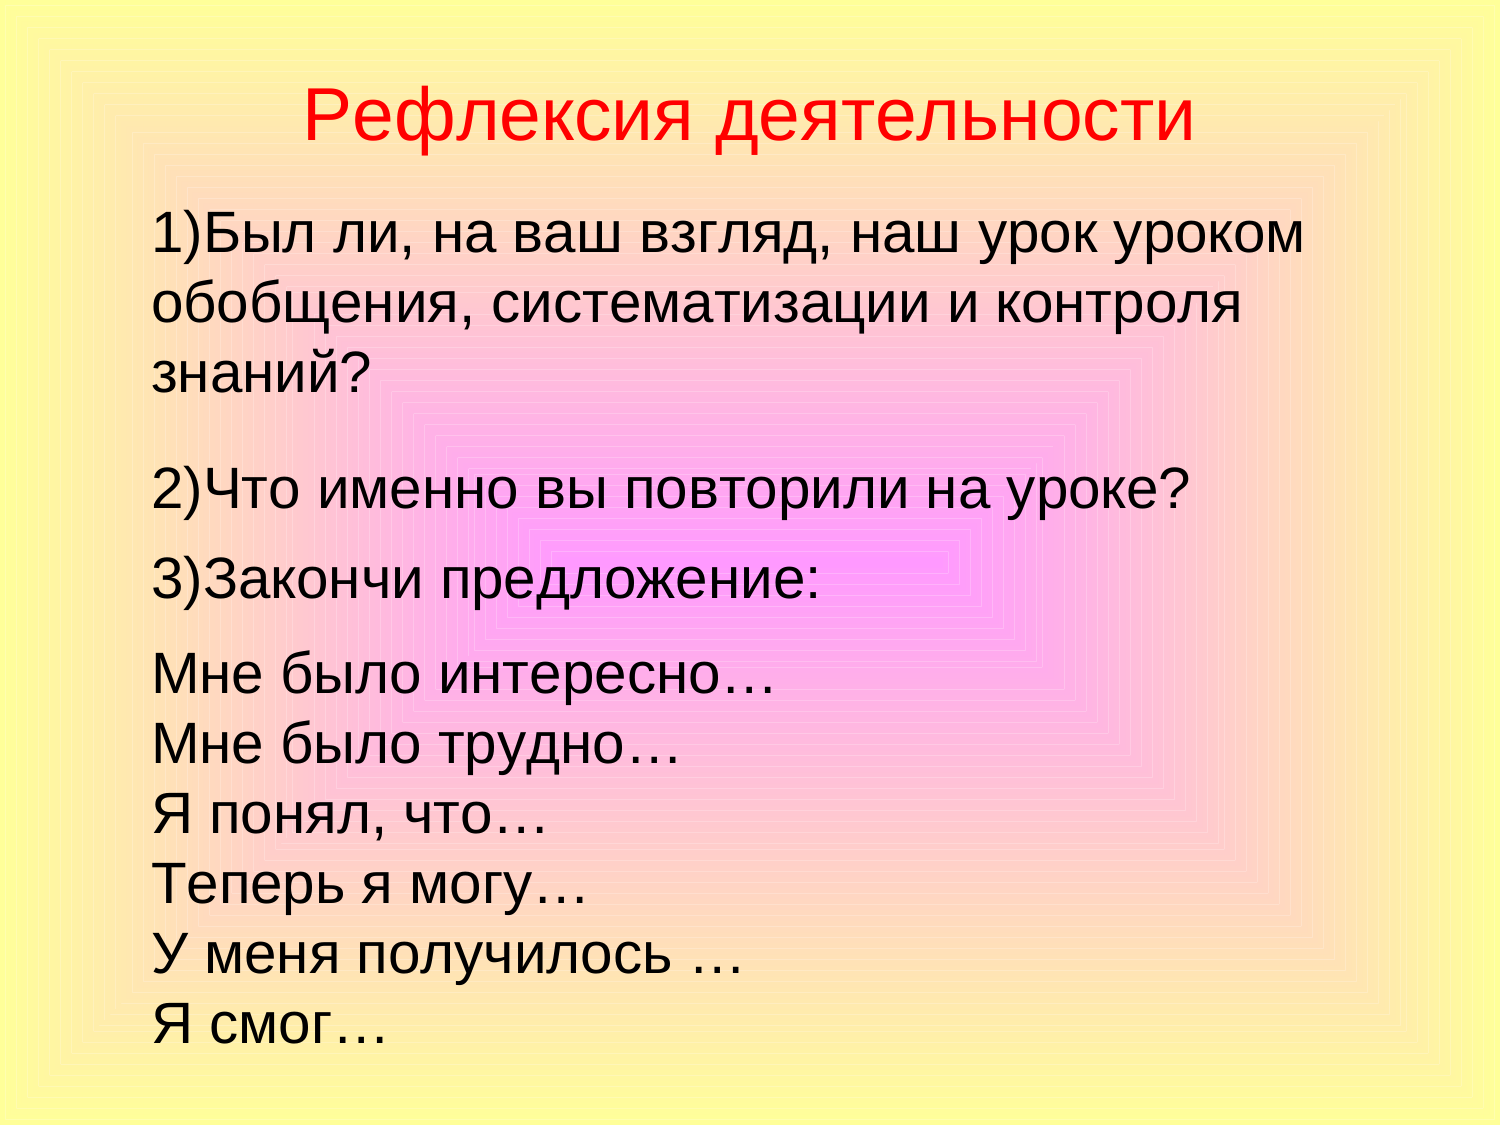

# Рефлексия деятельности
1)Был ли, на ваш взгляд, наш урок уроком обобщения, систематизации и контроля знаний?
2)Что именно вы повторили на уроке?
3)Закончи предложение:
Мне было интересно…
Мне было трудно…
Я понял, что…
Теперь я могу…
У меня получилось …
Я смог…